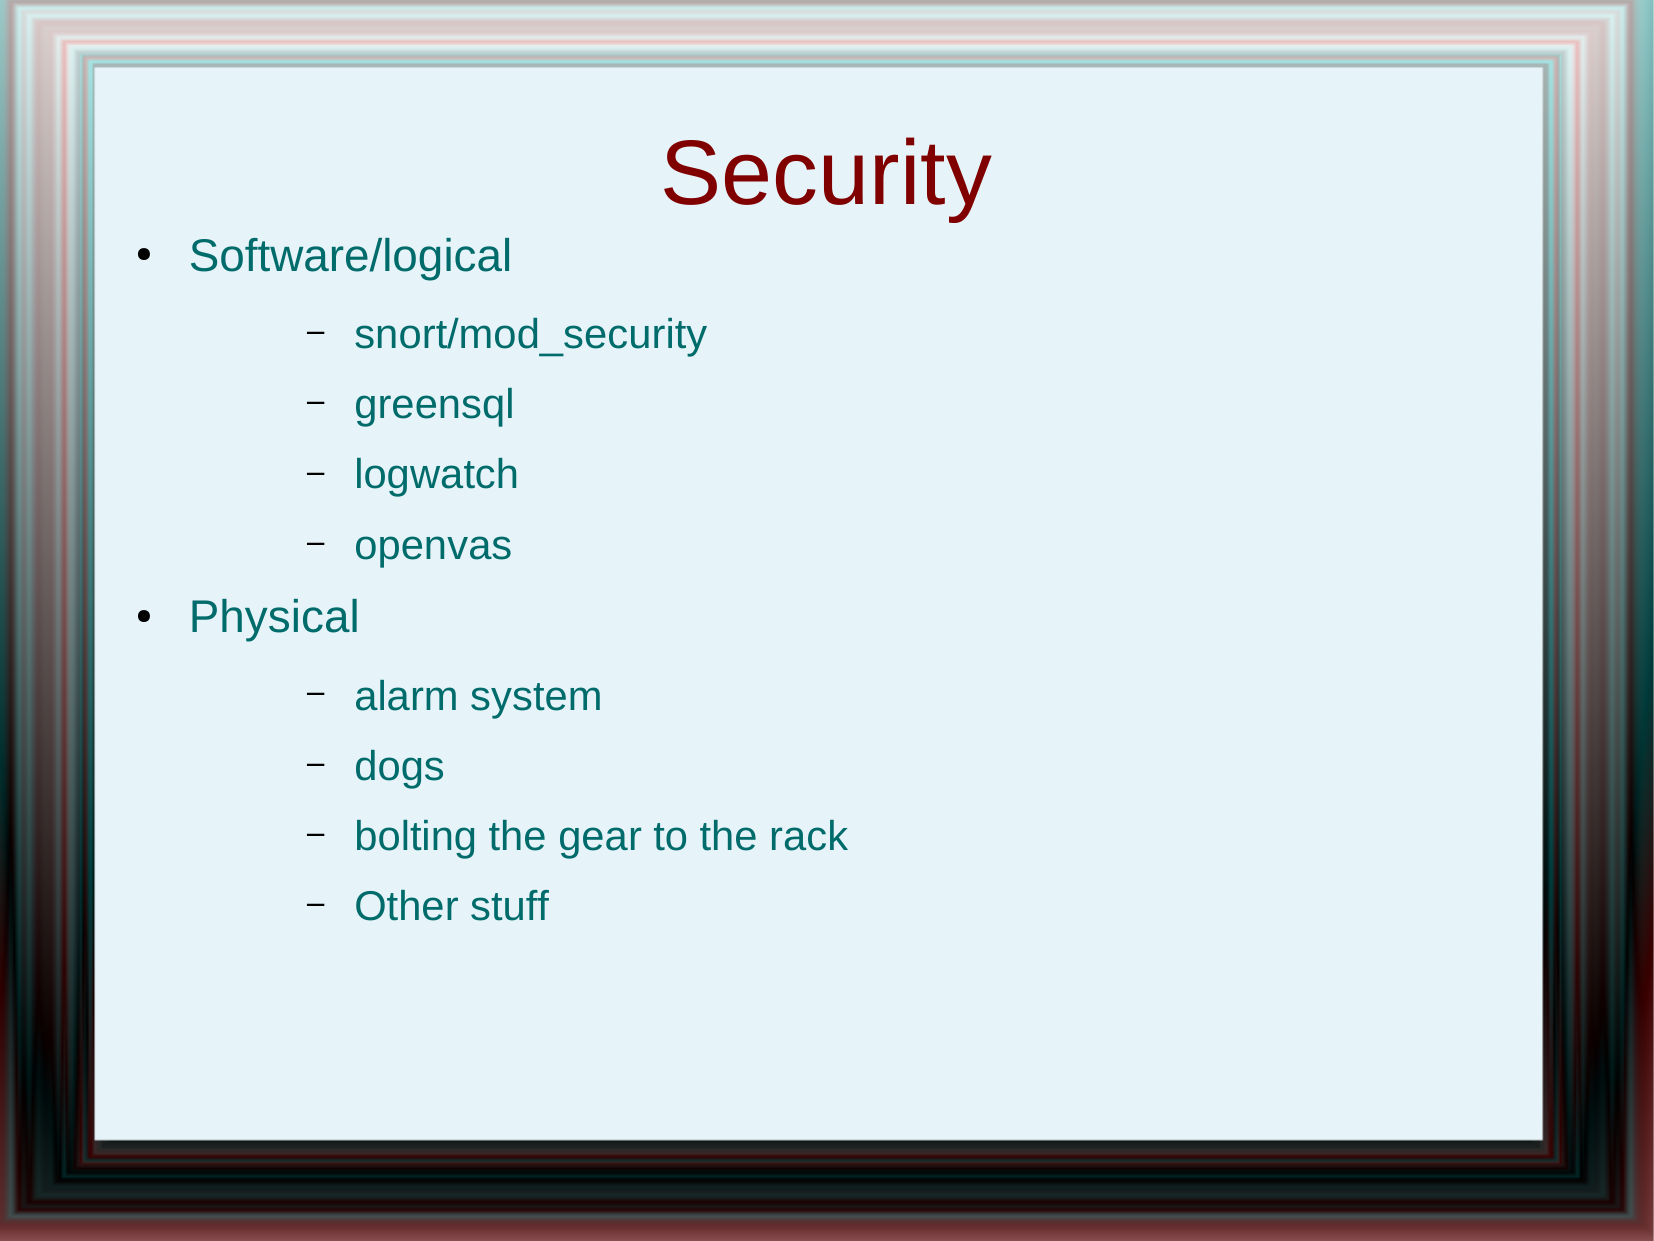

# Security
Software/logical
snort/mod_security
greensql
logwatch
openvas
Physical
alarm system
dogs
bolting the gear to the rack
Other stuff